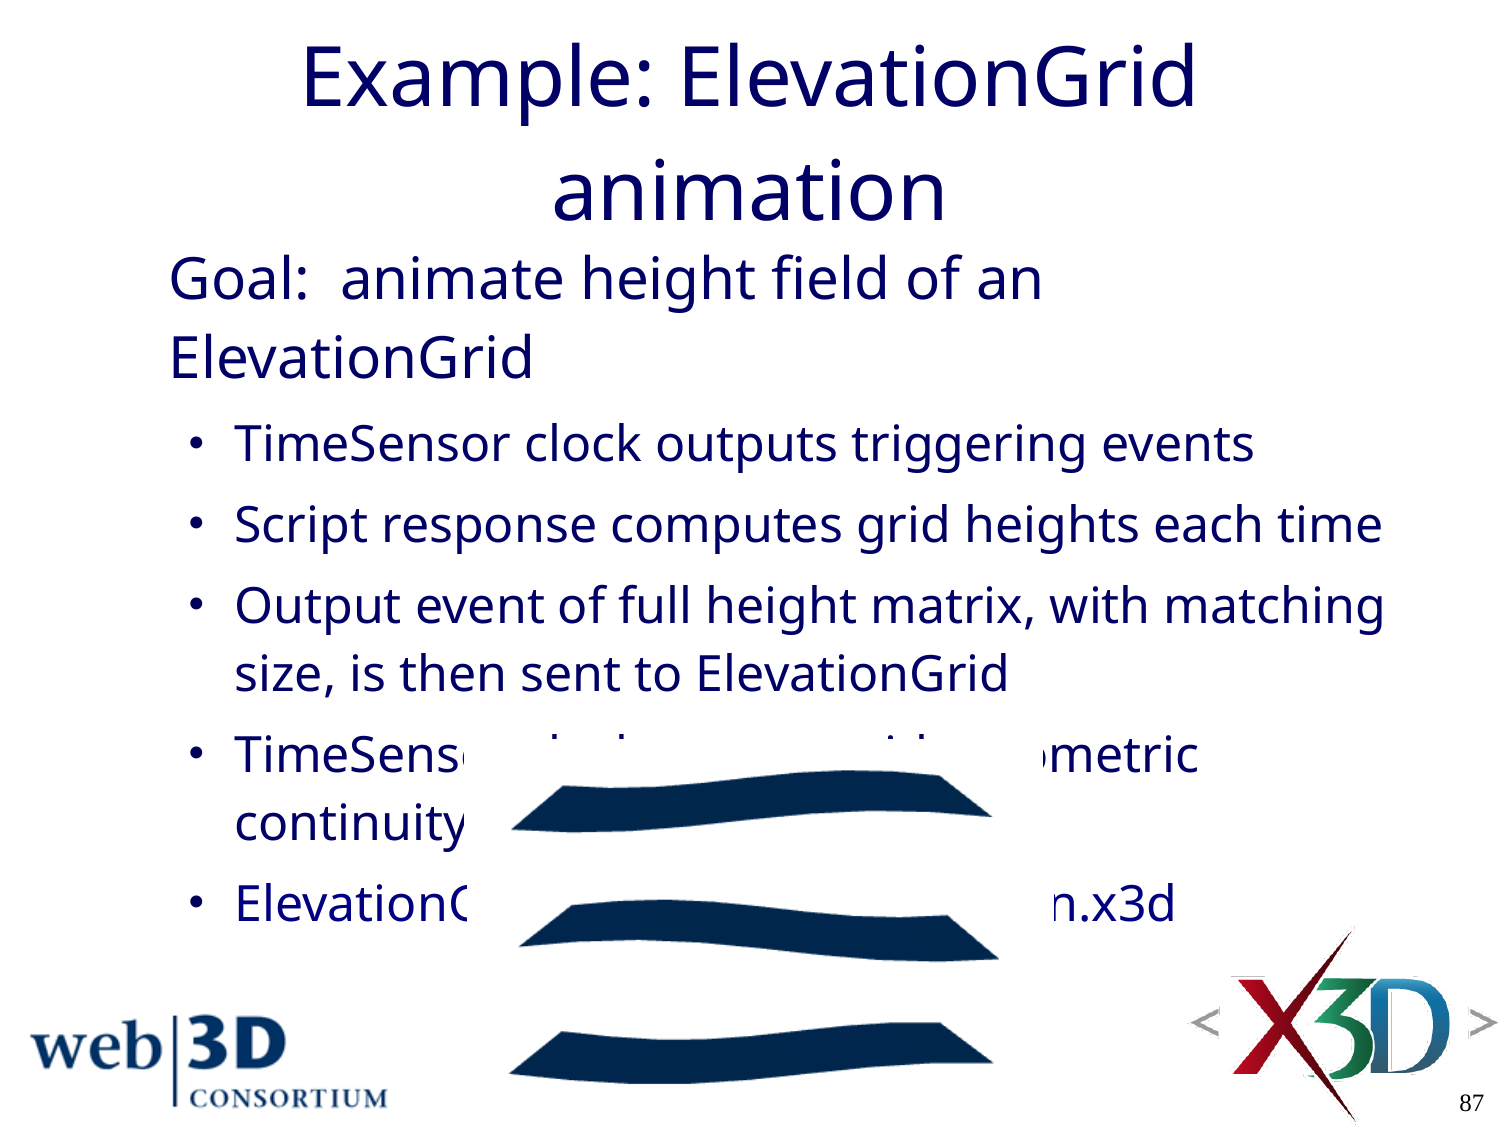

# Example: ElevationGrid animation
Goal: animate height field of an ElevationGrid
TimeSensor clock outputs triggering events
Script response computes grid heights each time
Output event of full height matrix, with matching size, is then sent to ElevationGrid
TimeSensor clock repeats with geometric continuity
ElevationGridSimpleWaveAnimation.x3d